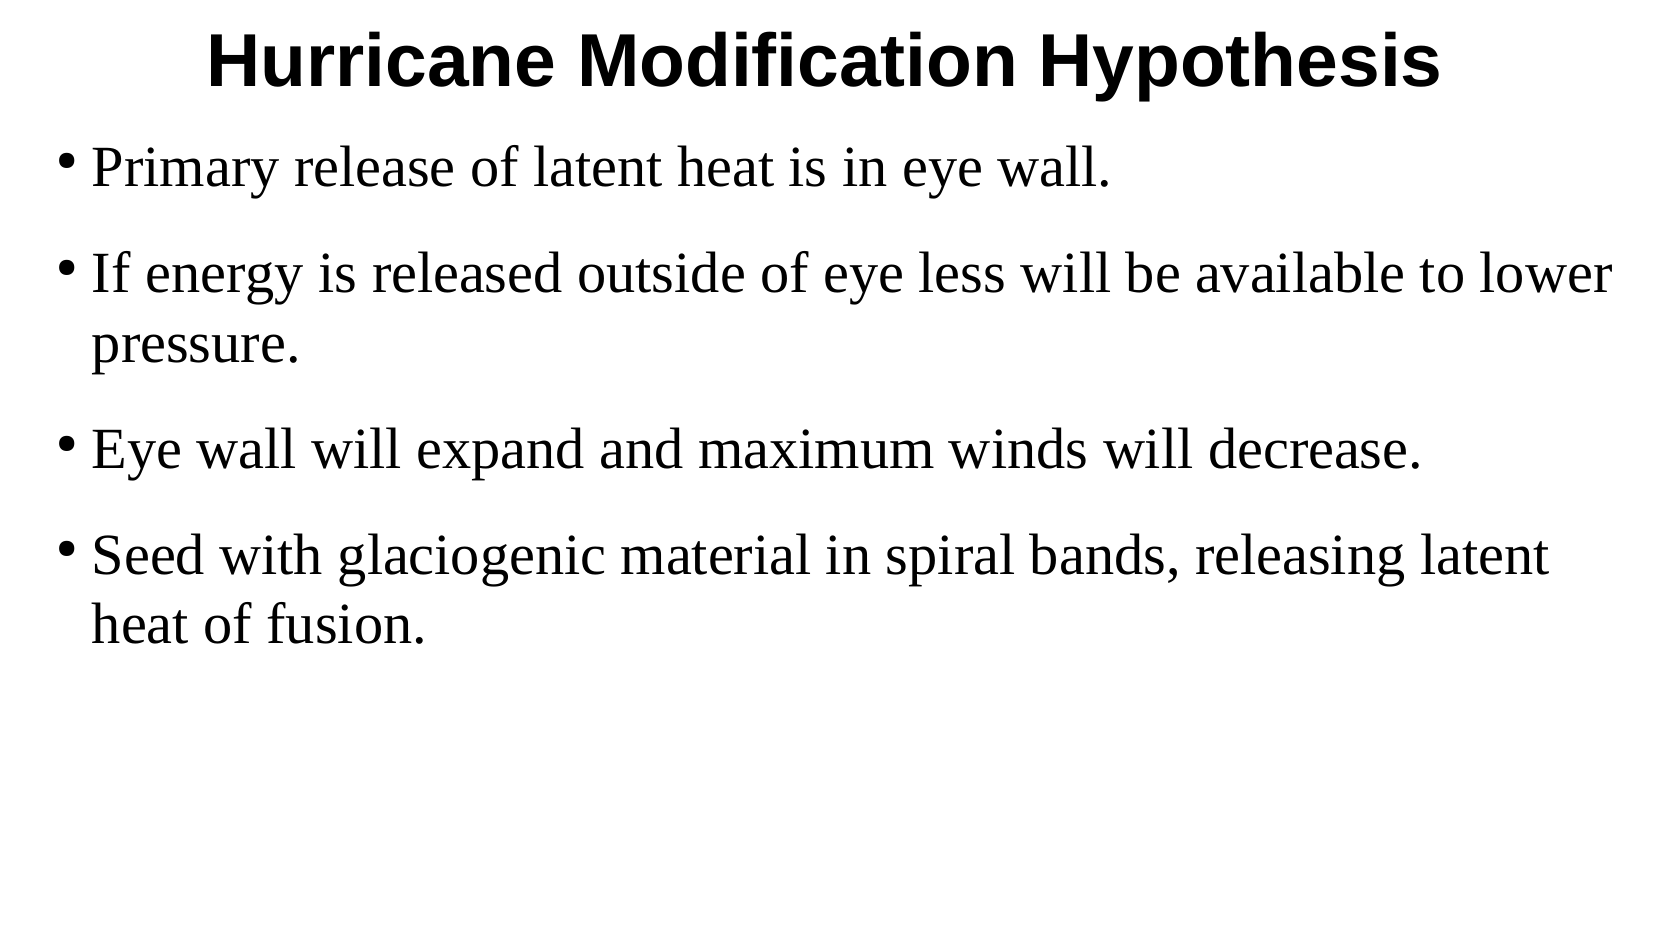

# Hurricane Modification Hypothesis
Primary release of latent heat is in eye wall.
If energy is released outside of eye less will be available to lower pressure.
Eye wall will expand and maximum winds will decrease.
Seed with glaciogenic material in spiral bands, releasing latent heat of fusion.